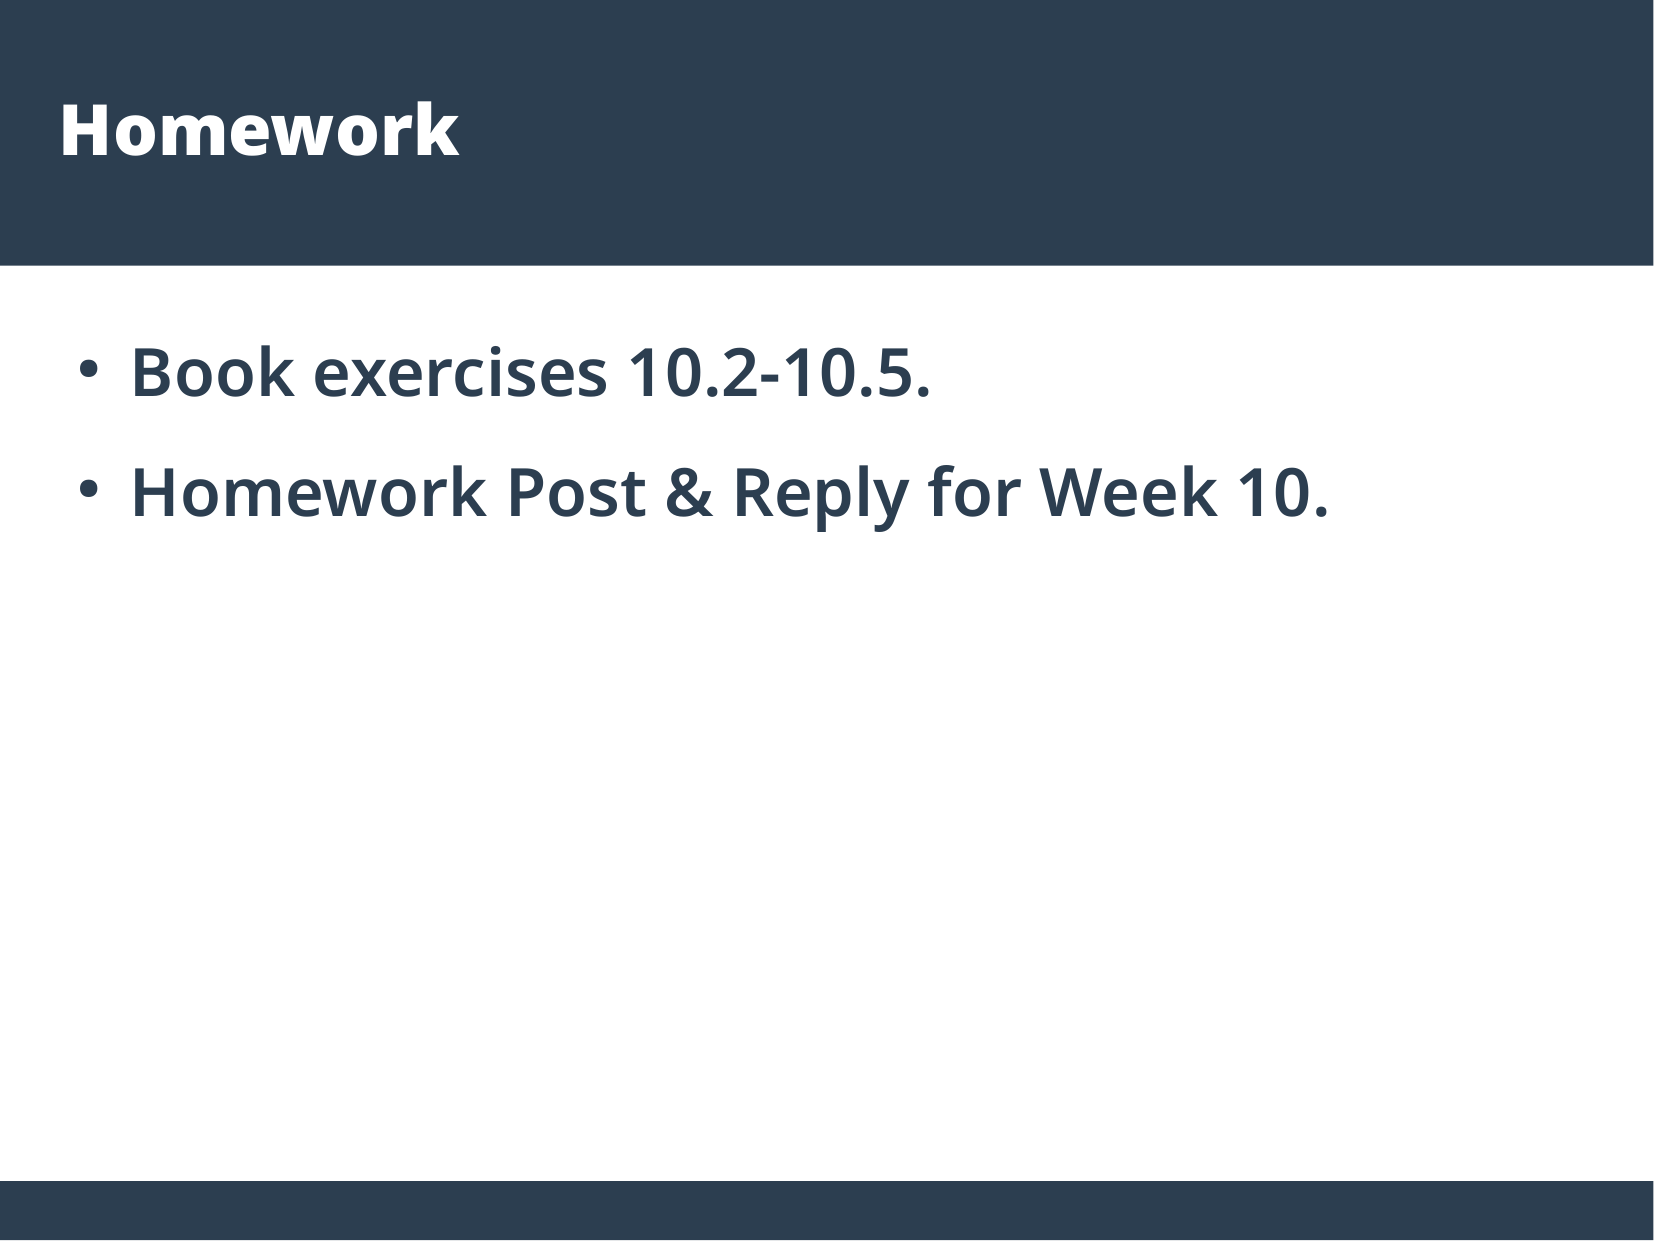

# Homework
Book exercises 10.2-10.5.
Homework Post & Reply for Week 10.